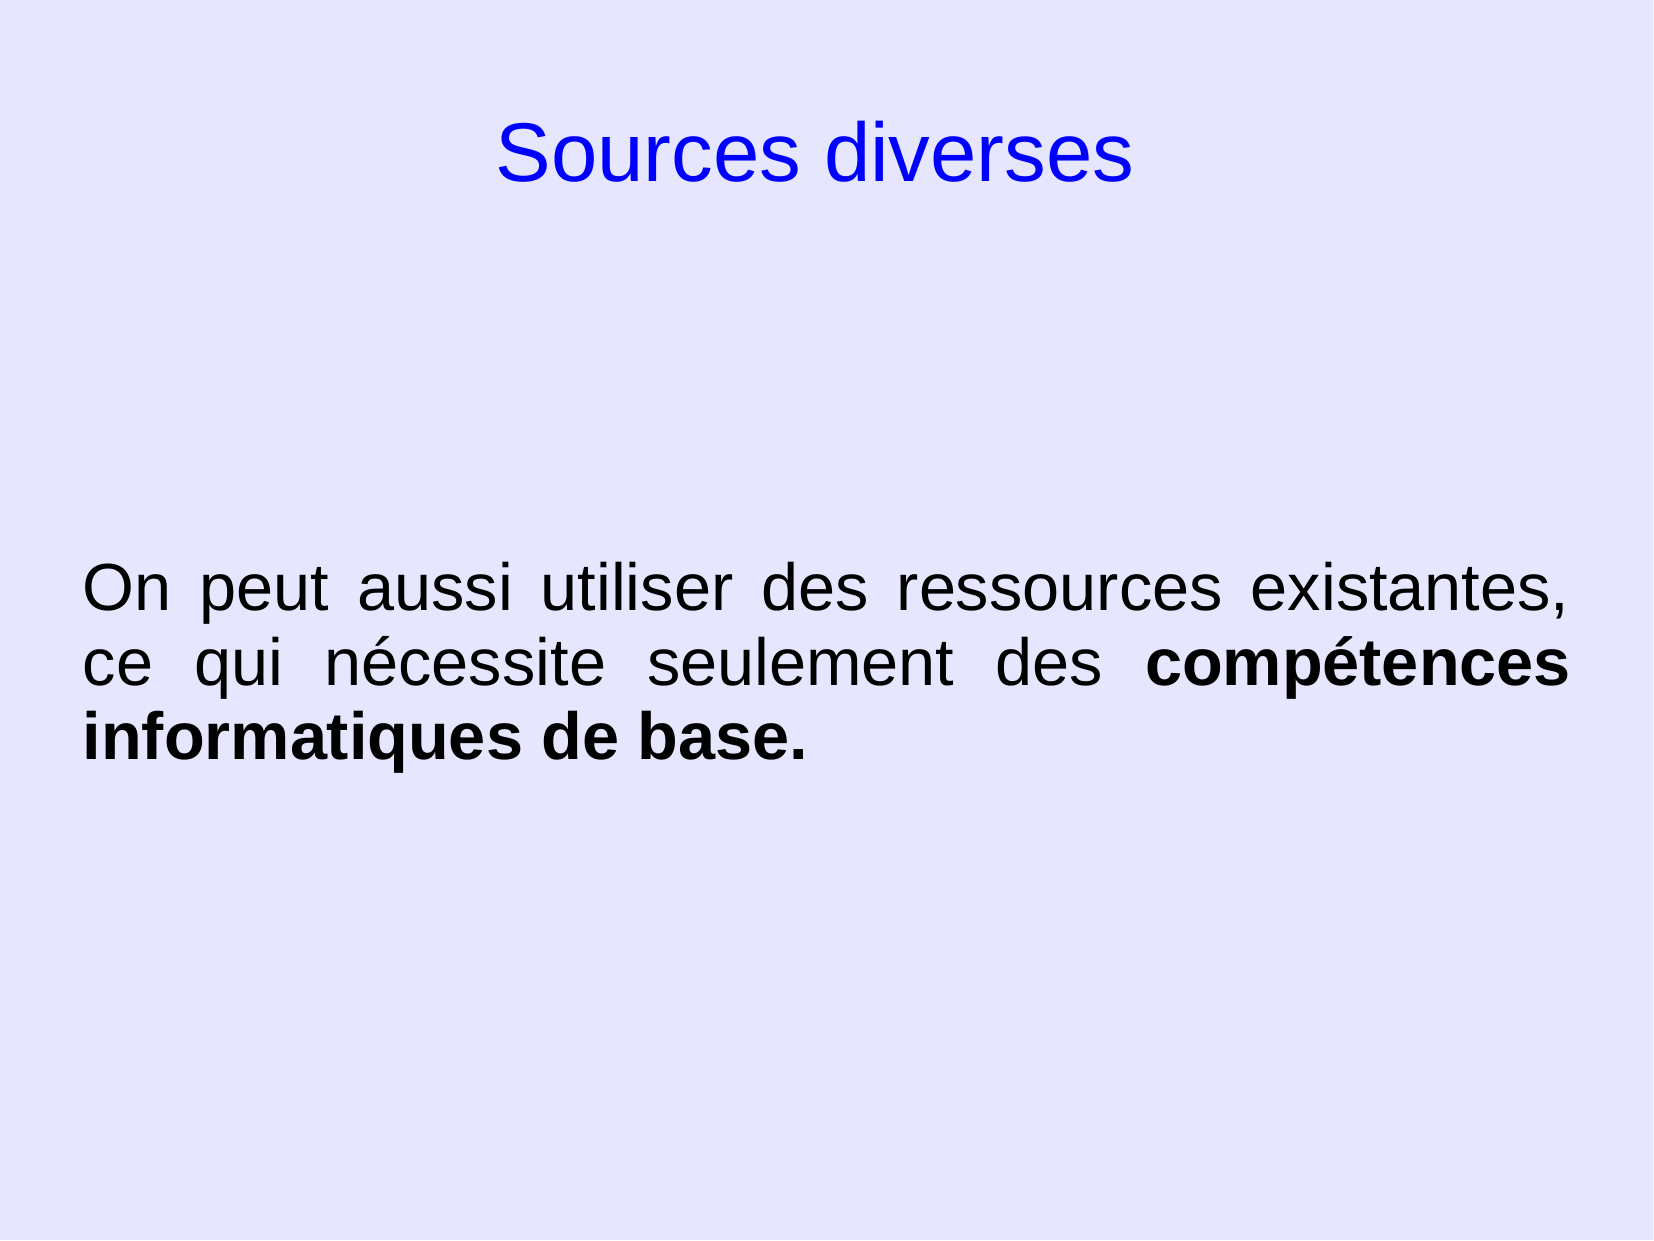

# Sources diverses
On peut aussi utiliser des ressources existantes, ce qui nécessite seulement des compétences informatiques de base.